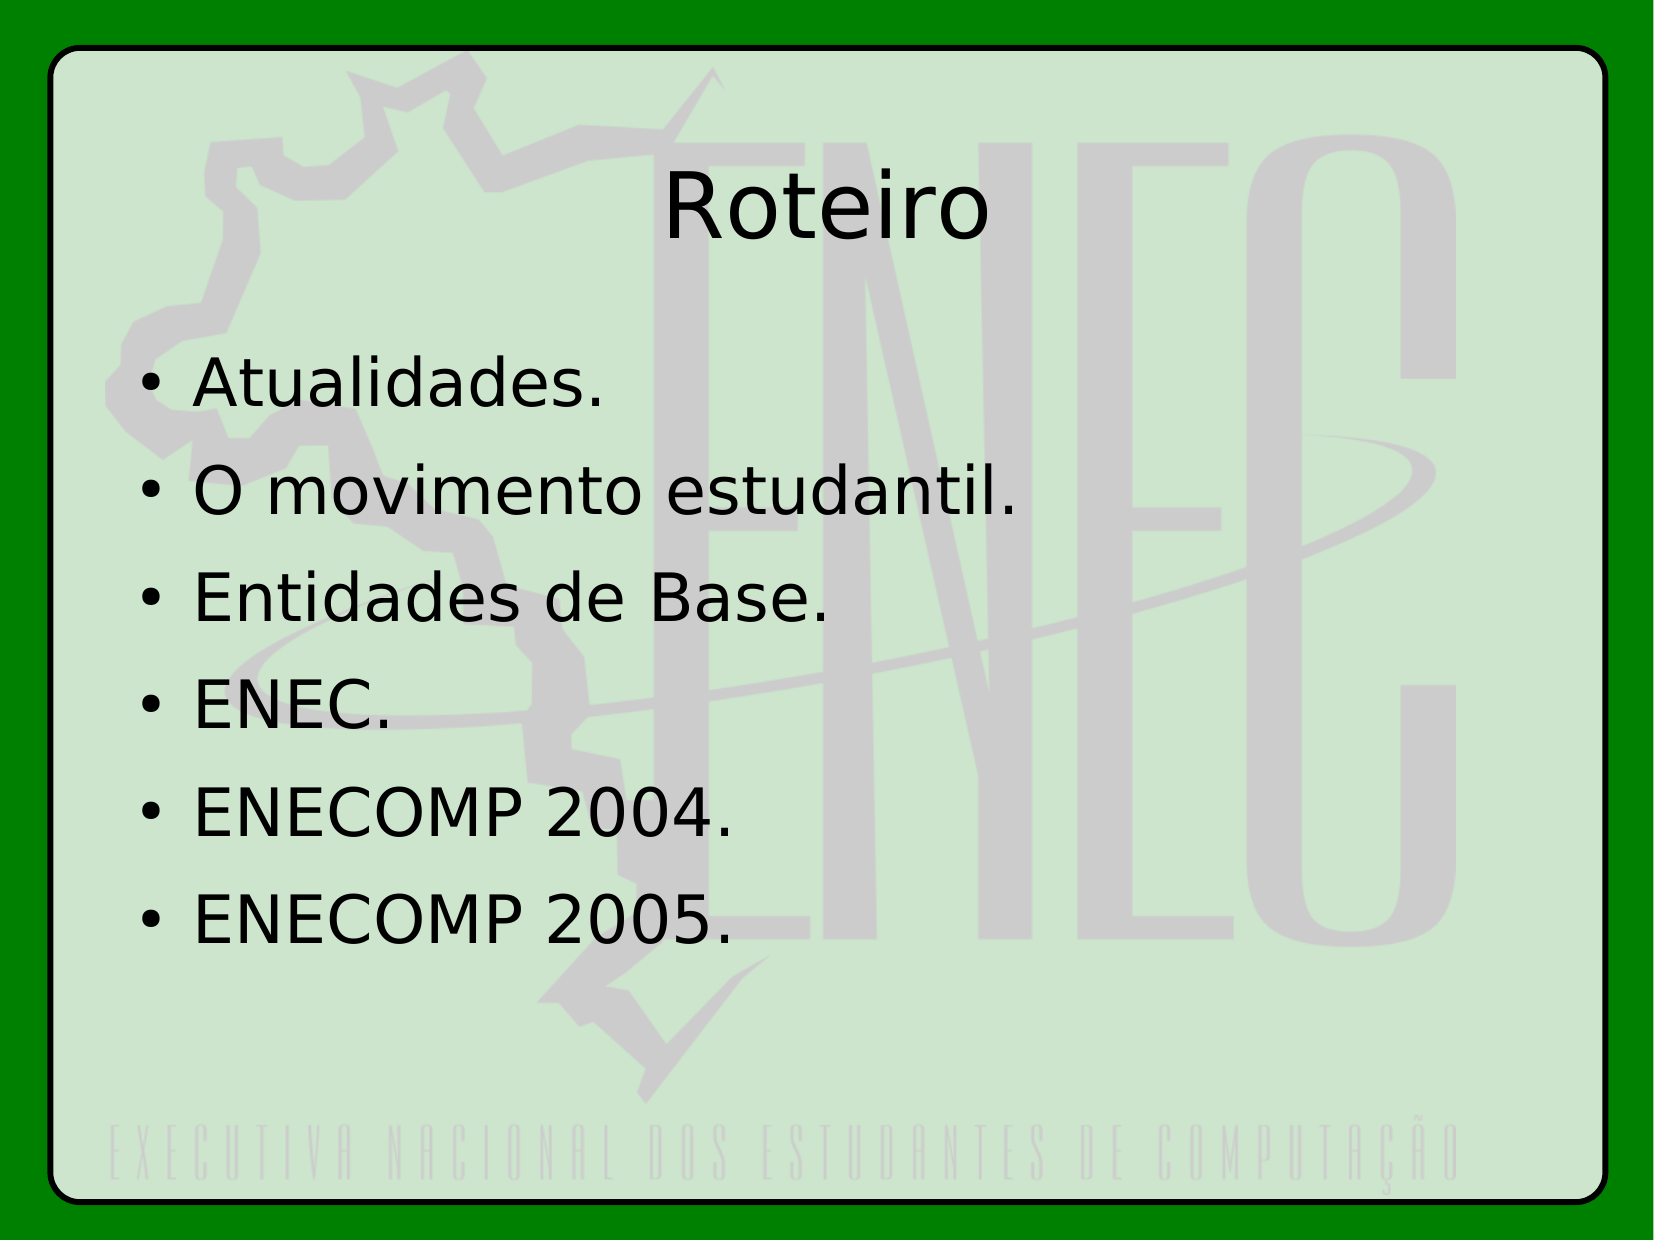

# Roteiro
Atualidades.
O movimento estudantil.
Entidades de Base.
ENEC.
ENECOMP 2004.
ENECOMP 2005.